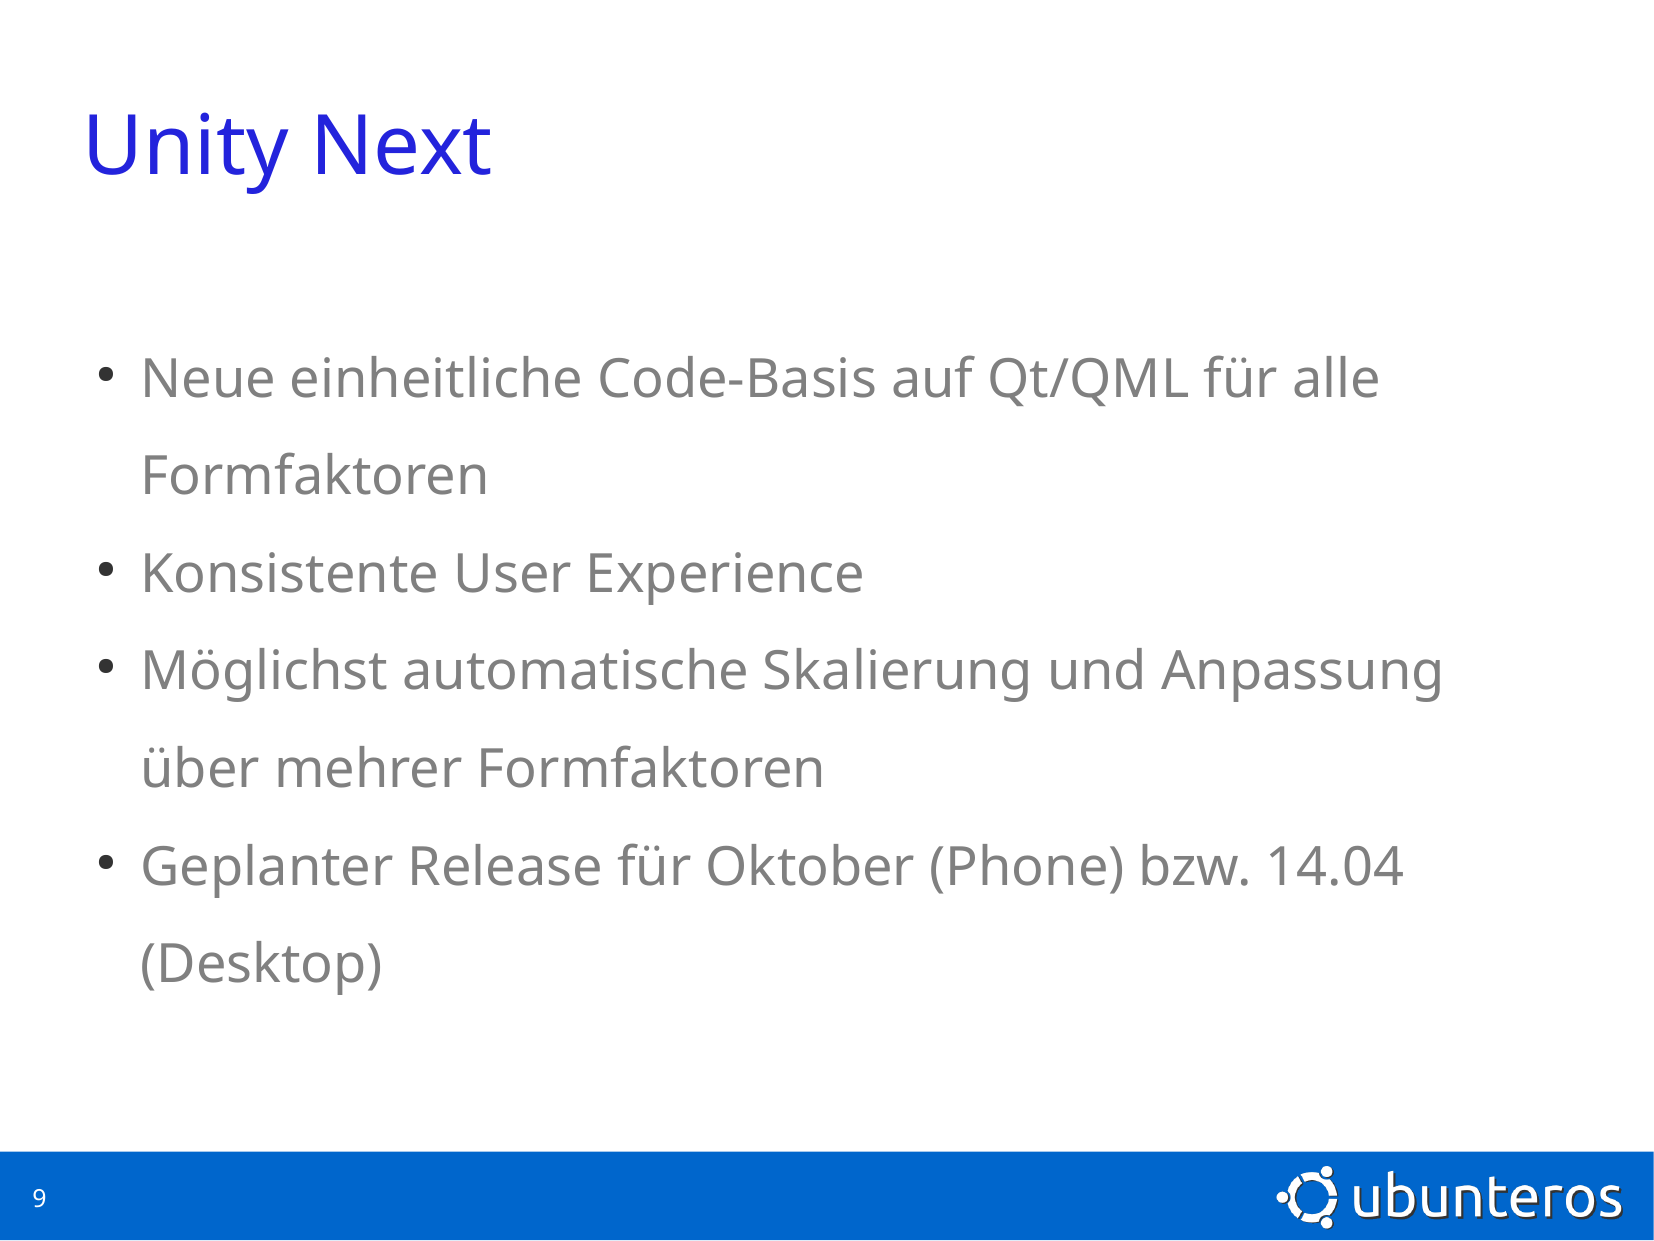

# Unity Next
Neue einheitliche Code-Basis auf Qt/QML für alle Formfaktoren
Konsistente User Experience
Möglichst automatische Skalierung und Anpassung über mehrer Formfaktoren
Geplanter Release für Oktober (Phone) bzw. 14.04 (Desktop)